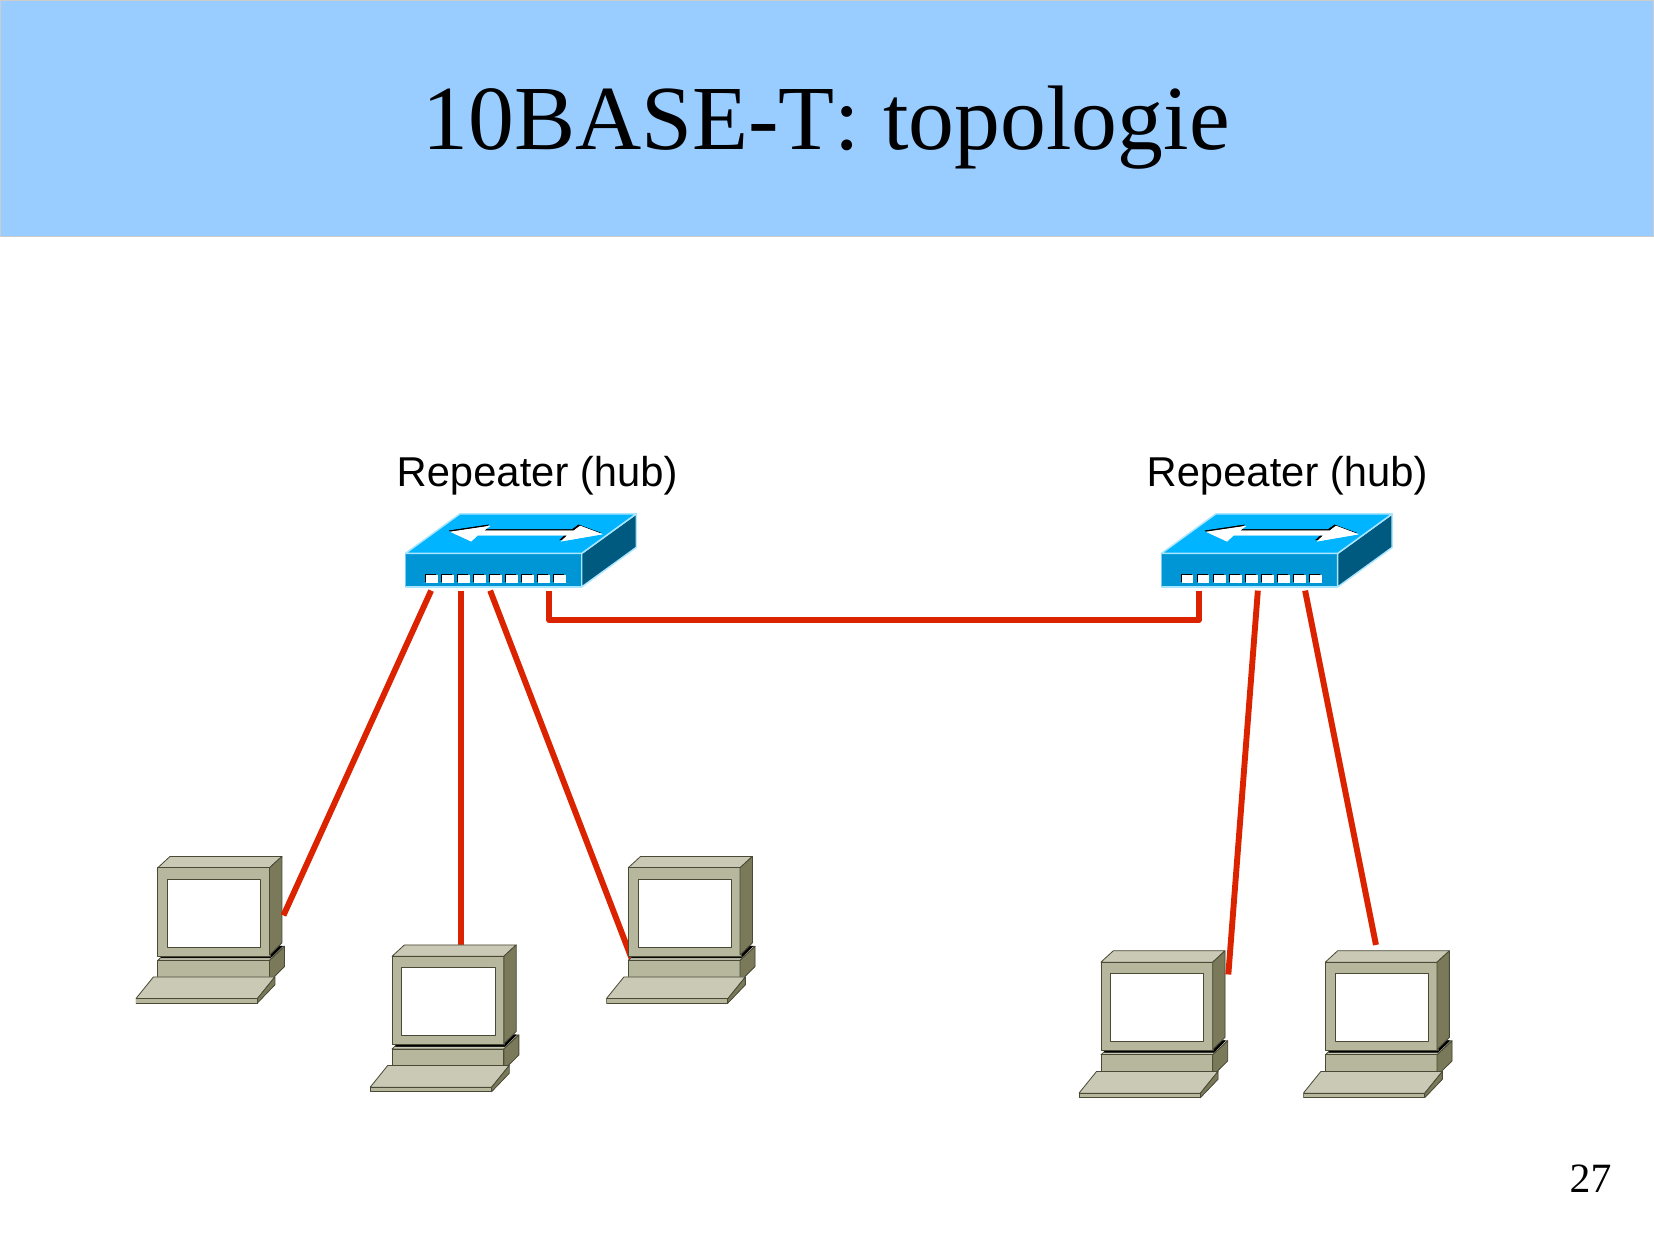

# 10BASE-T: topologie
 Repeater (hub)
 Repeater (hub)